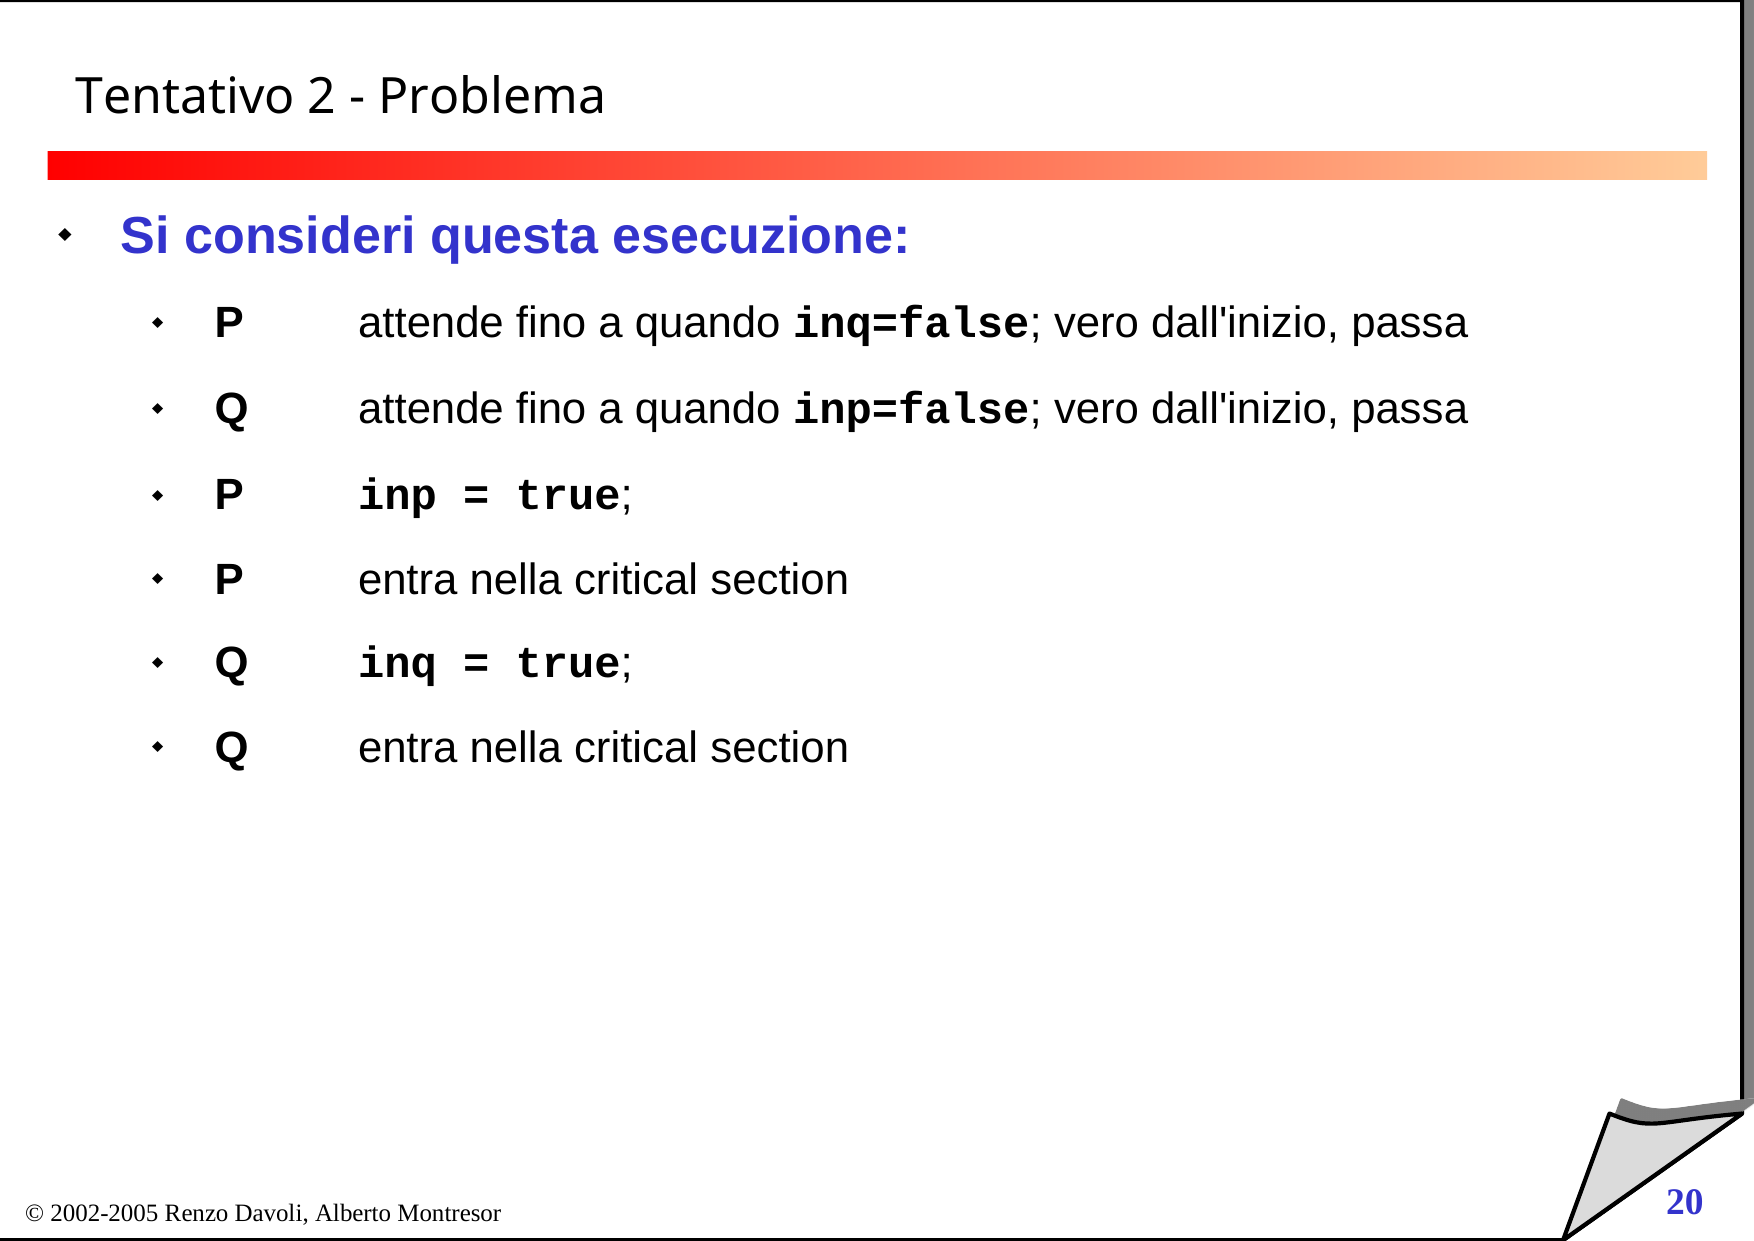

# Tentativo 2 - Problema
Si consideri questa esecuzione:
P	attende fino a quando inq=false; vero dall'inizio, passa
Q	attende fino a quando inp=false; vero dall'inizio, passa
P	inp = true;
P	entra nella critical section
Q	inq = true;
Q	entra nella critical section